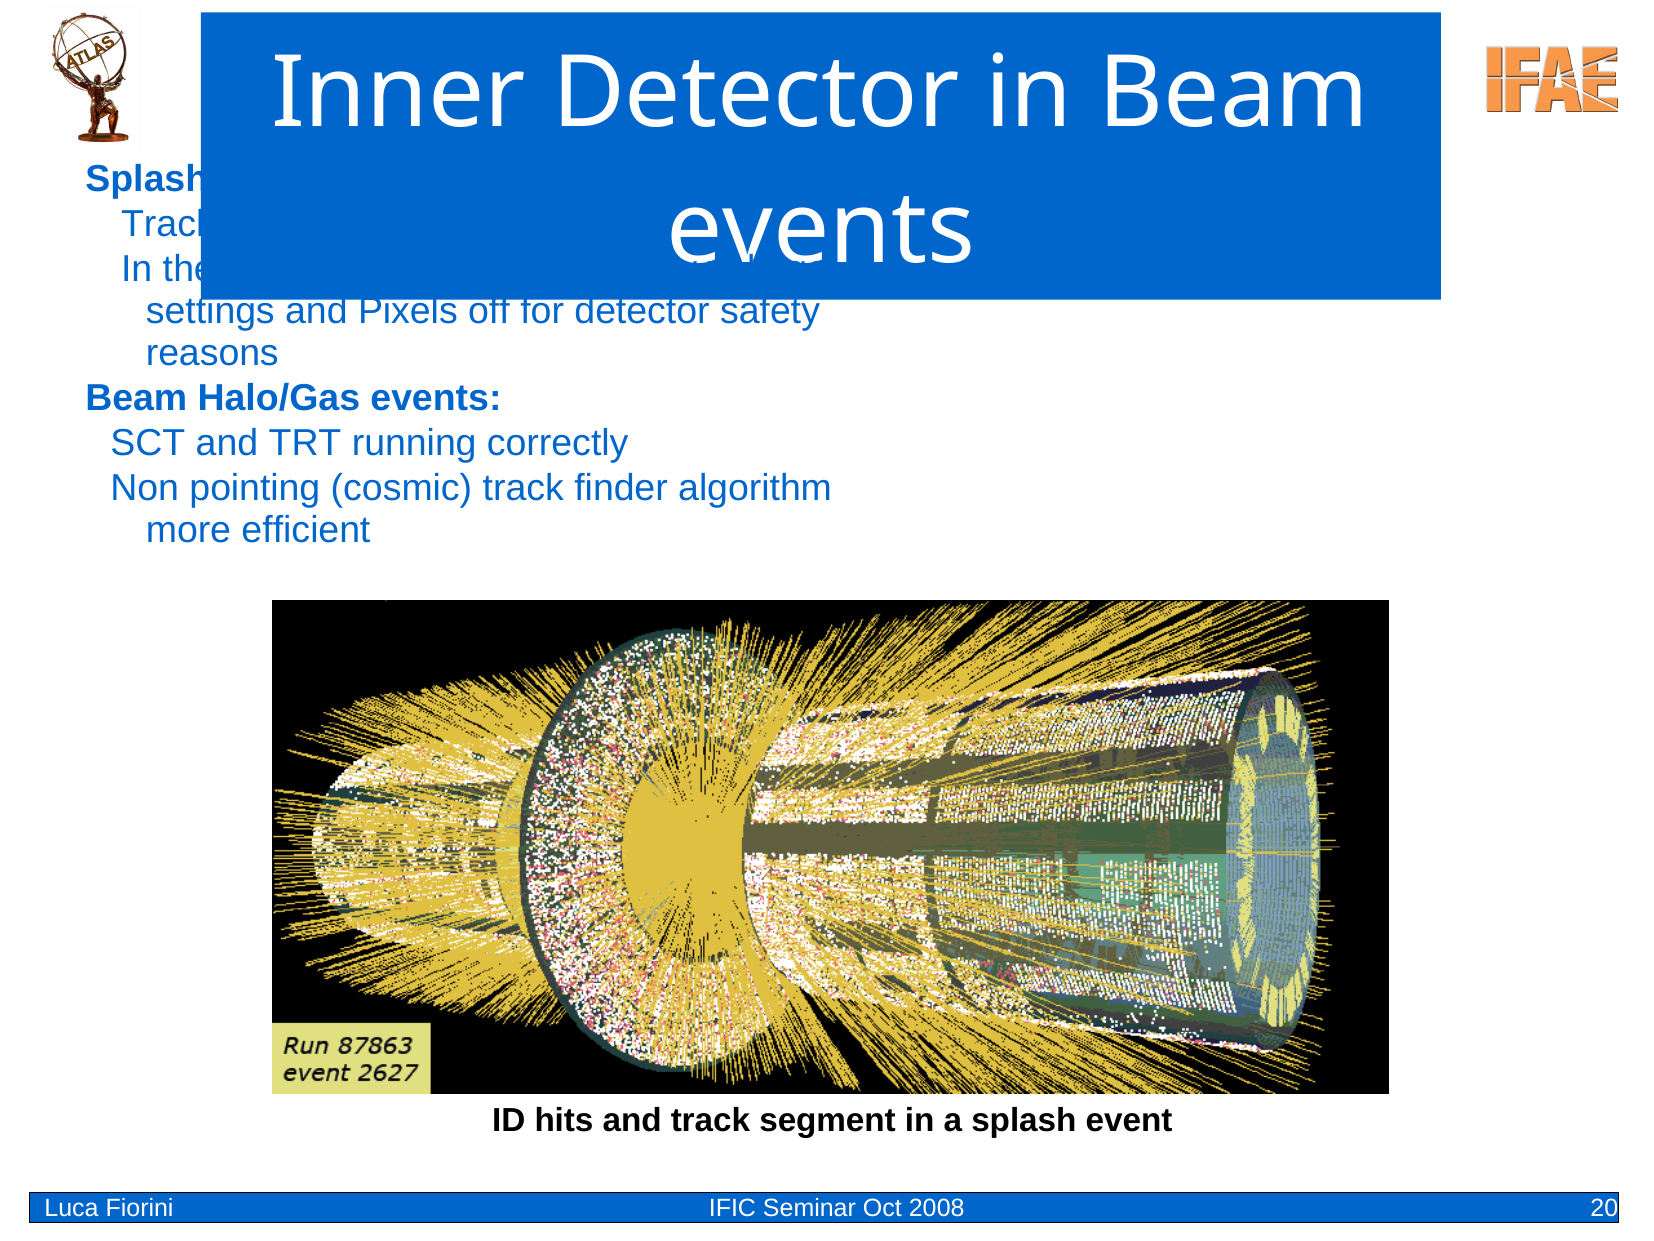

Inner Detector in Beam events
 Splash events:
 Tracking technically runs
 In the beginning SCT kept with low voltage settings and Pixels off for detector safety reasons
 Beam Halo/Gas events:
SCT and TRT running correctly
Non pointing (cosmic) track finder algorithm more efficient
ID hits and track segment in a splash event
Luca Fiorini								IFIC Seminar Oct 2008								 20